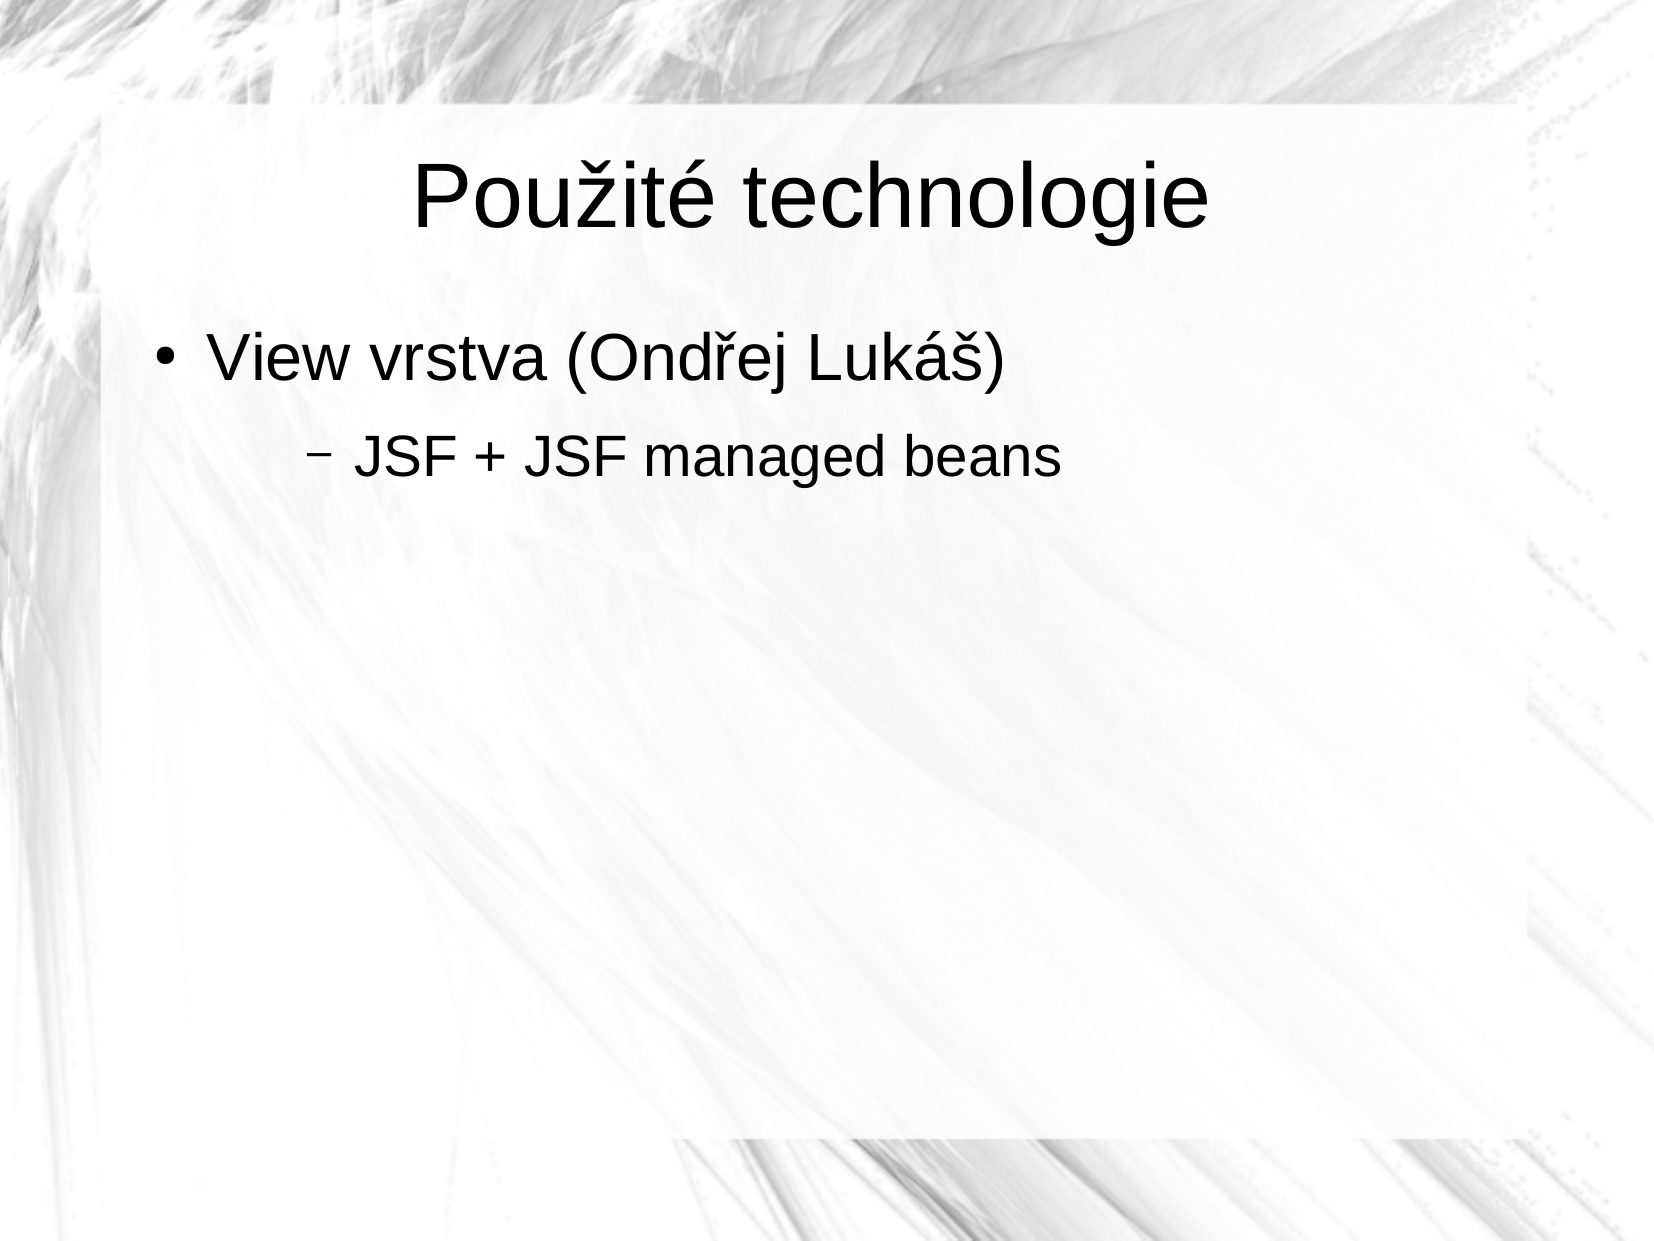

# Použité technologie
View vrstva (Ondřej Lukáš)
JSF + JSF managed beans